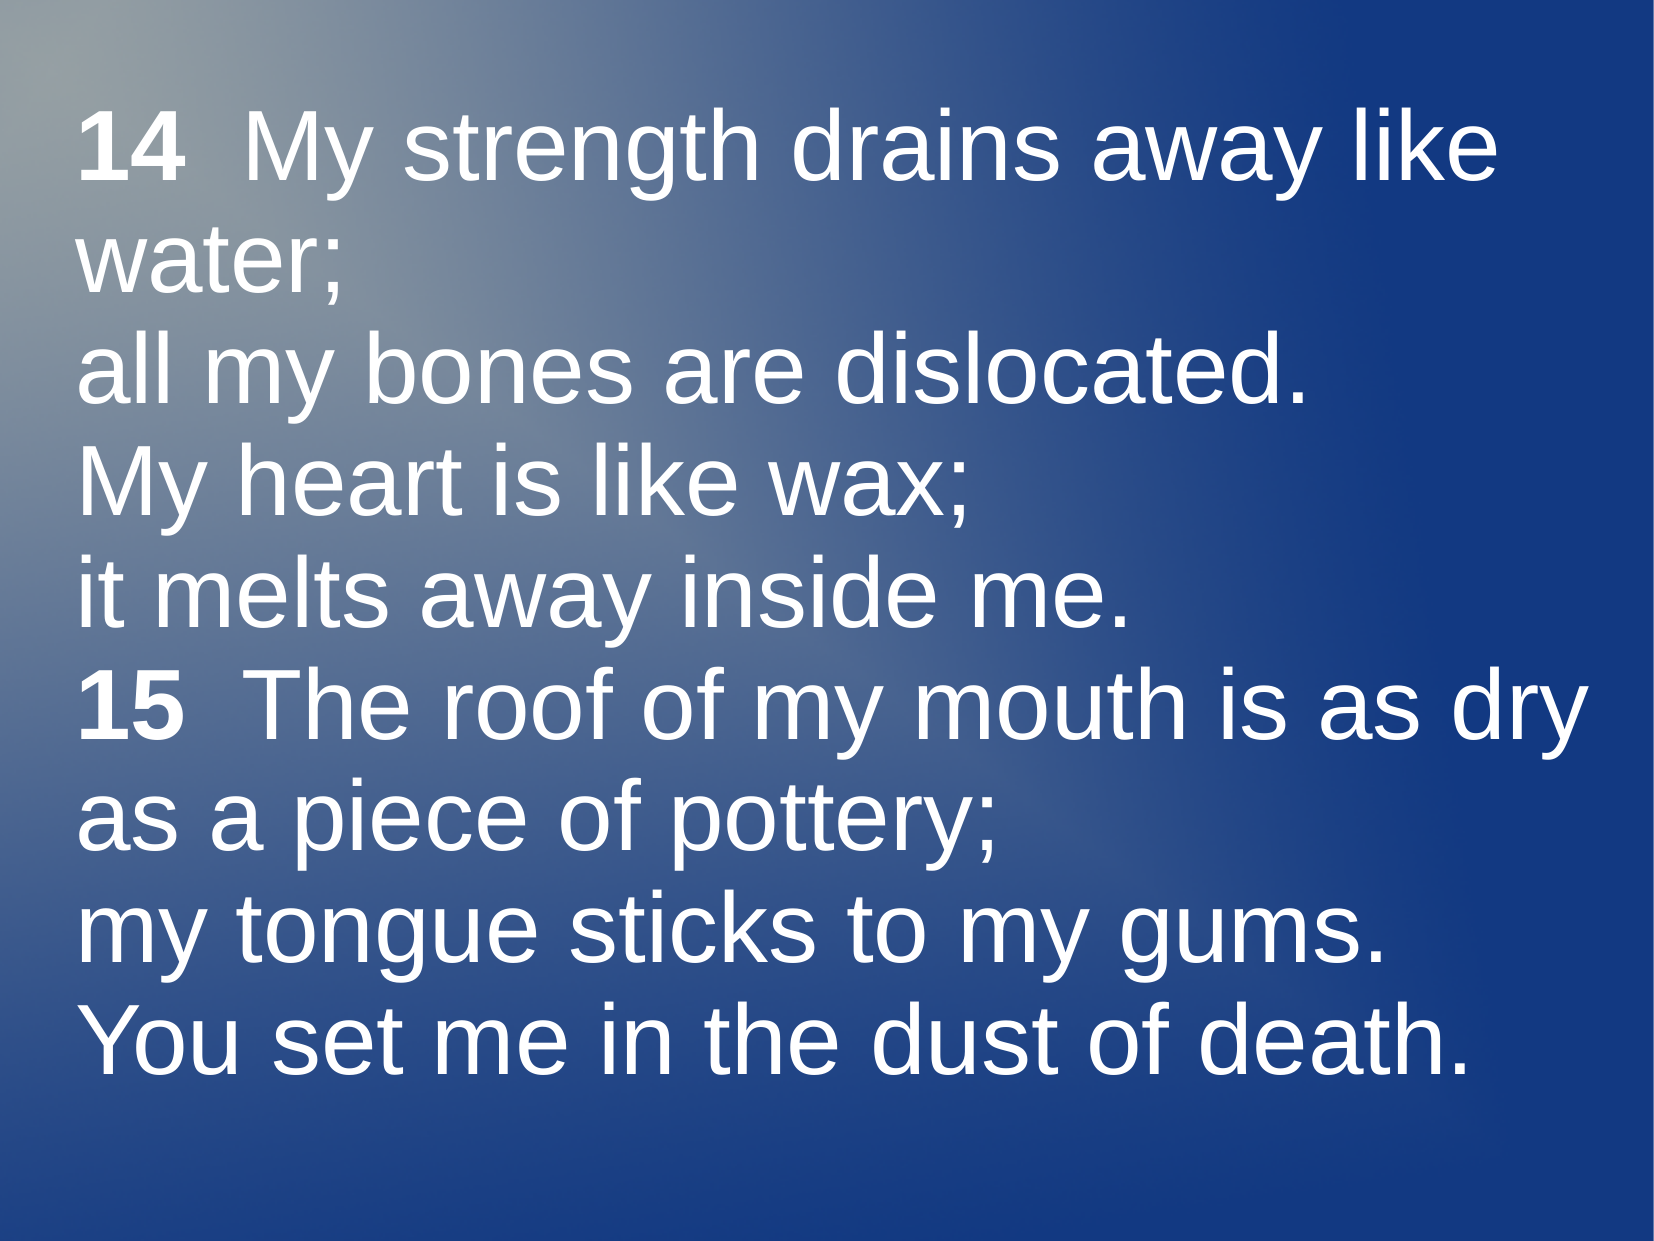

# 14  My strength drains away like water; all my bones are dislocated. My heart is like wax; it melts away inside me. 15  The roof of my mouth is as dry as a piece of pottery; my tongue sticks to my gums. You set me in the dust of death.